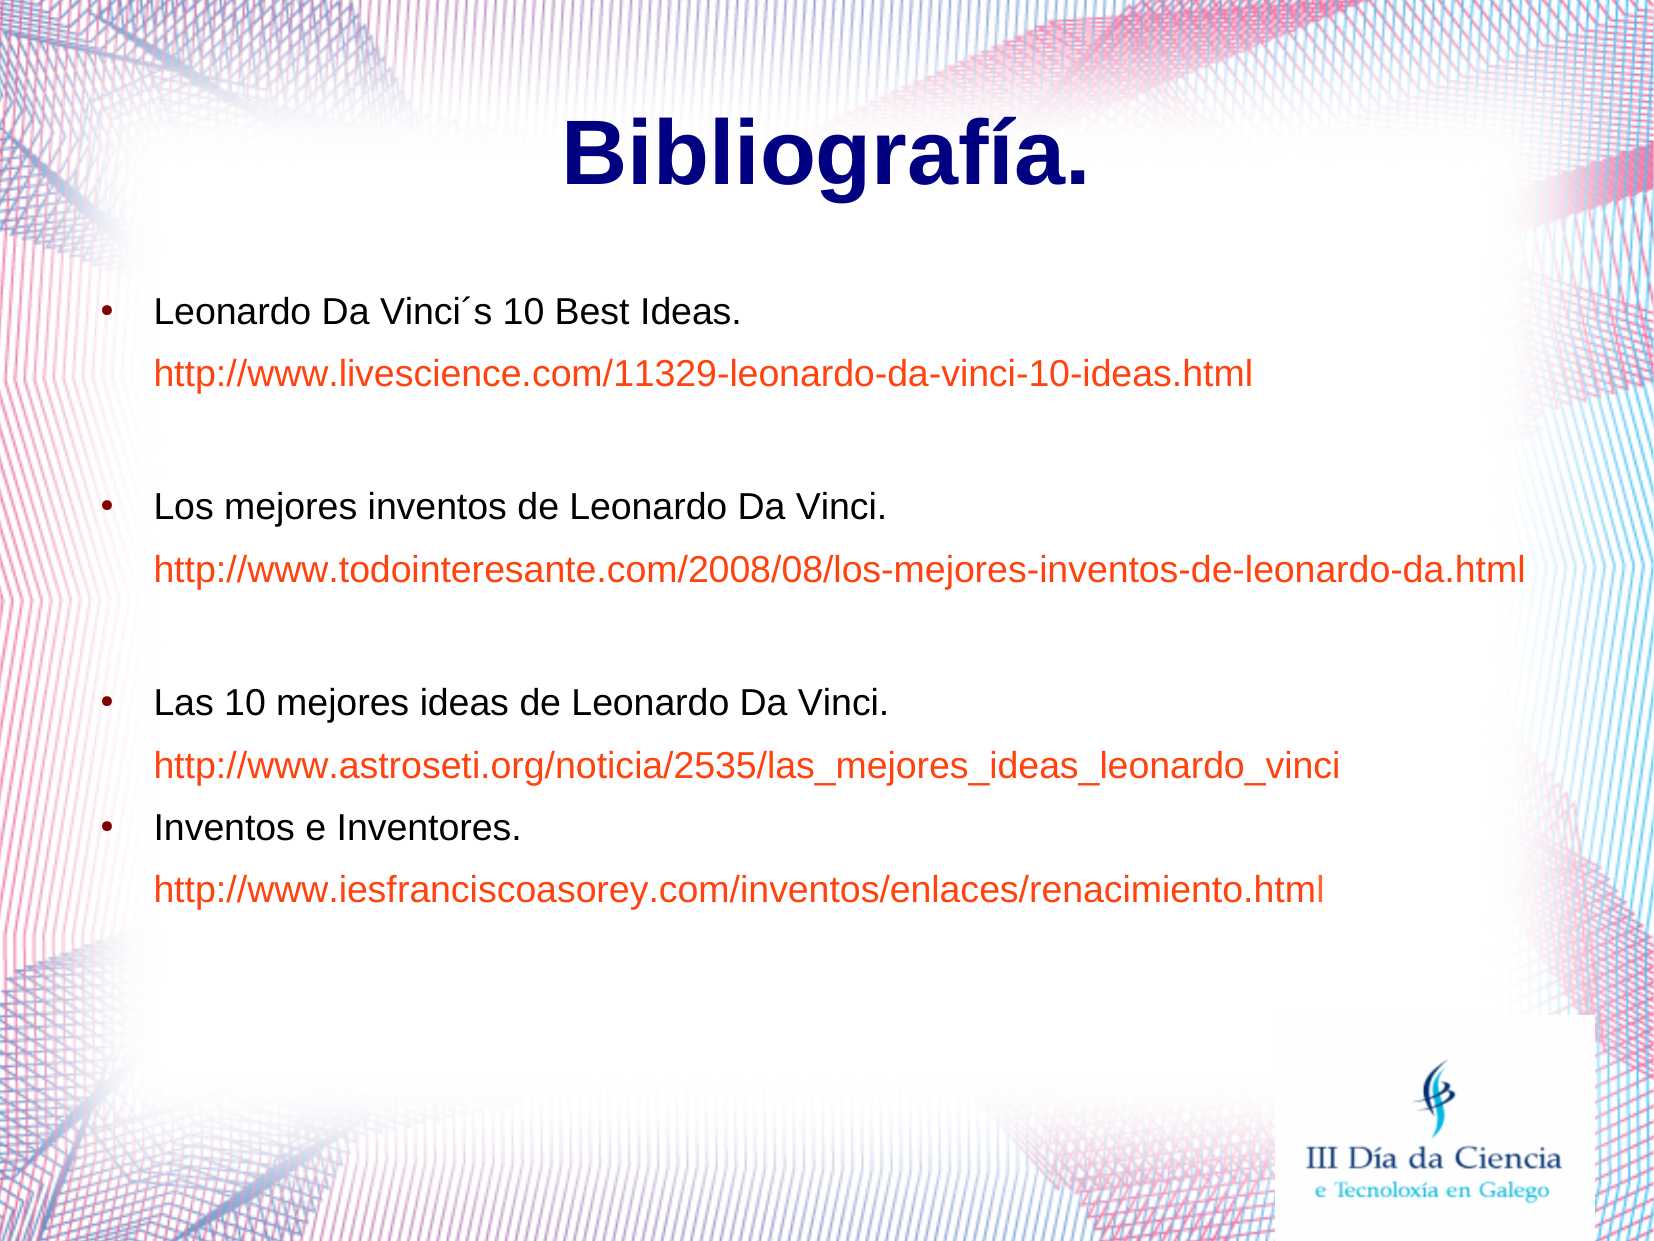

# Bibliografía.
Leonardo Da Vinci´s 10 Best Ideas.
http://www.livescience.com/11329-leonardo-da-vinci-10-ideas.html
Los mejores inventos de Leonardo Da Vinci.
http://www.todointeresante.com/2008/08/los-mejores-inventos-de-leonardo-da.html
Las 10 mejores ideas de Leonardo Da Vinci.
http://www.astroseti.org/noticia/2535/las_mejores_ideas_leonardo_vinci
Inventos e Inventores.
http://www.iesfranciscoasorey.com/inventos/enlaces/renacimiento.html